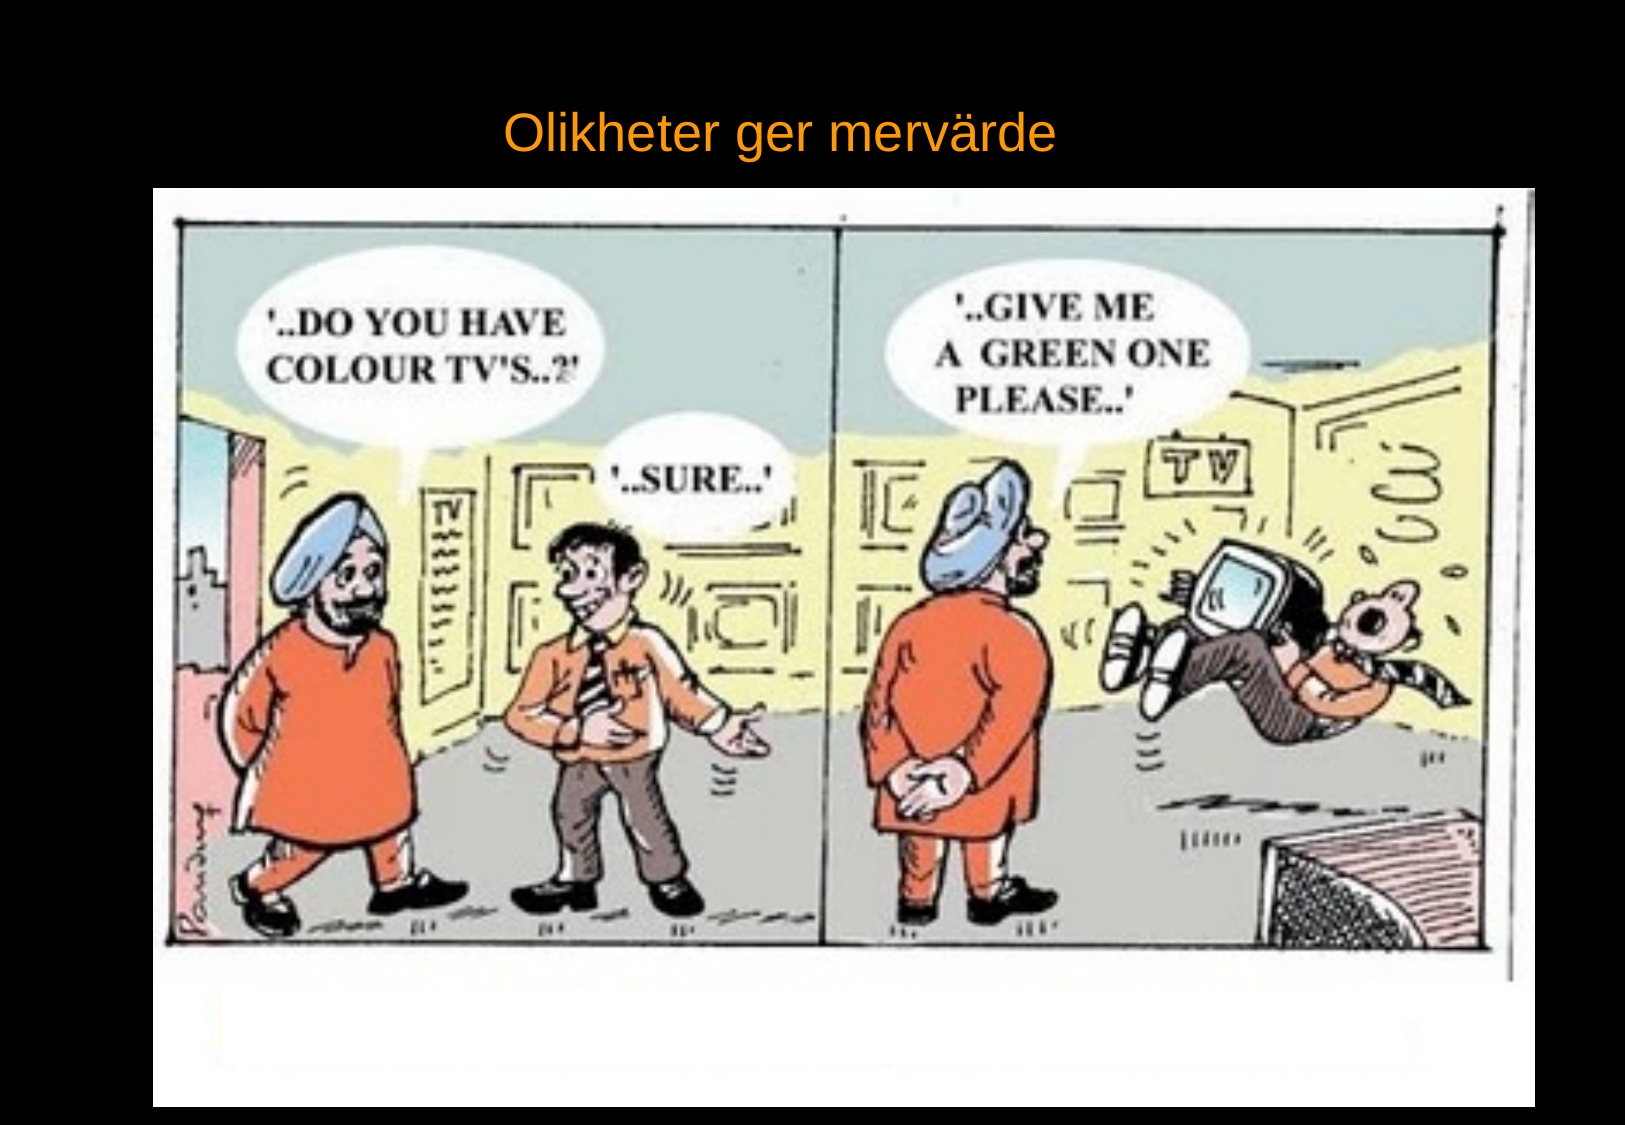

Olikheter ger mervärde
Vi saknar arbetskraft
Utländsk svensk arbetskraft – stor arbetslöshet
 Vi behöver (förstå) varandra
Win-win olikheter ger dessutom mervärde